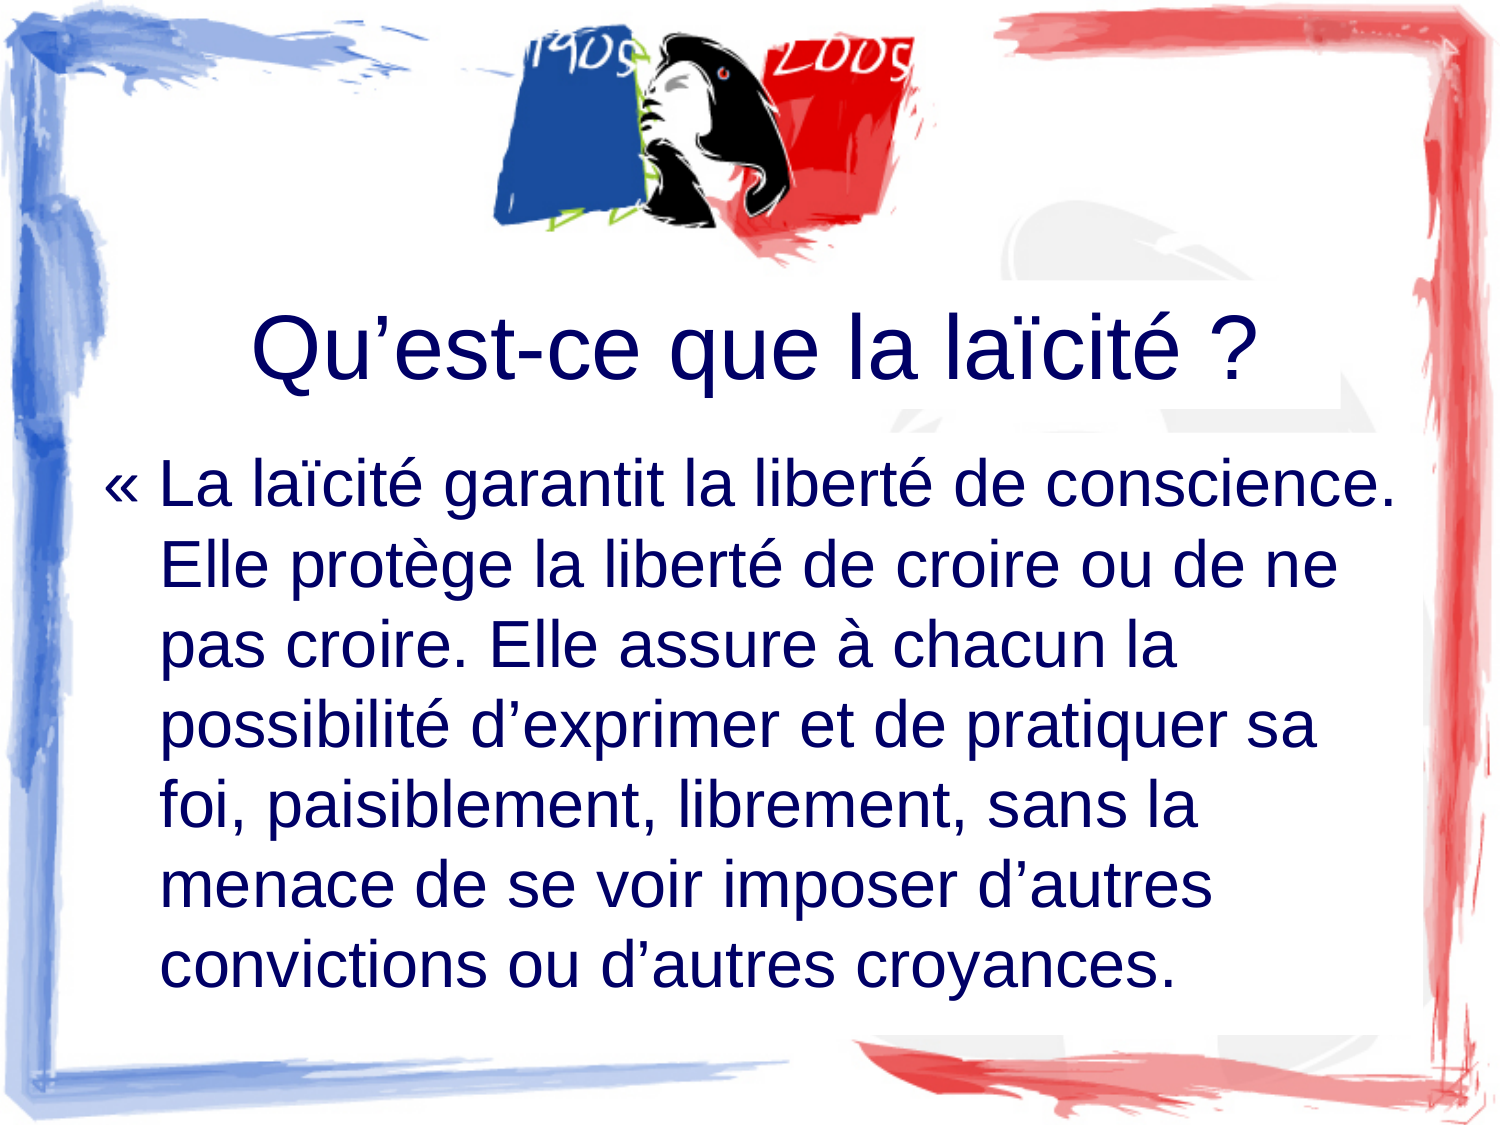

# Qu’est-ce que la laïcité ?
« La laïcité garantit la liberté de conscience. Elle protège la liberté de croire ou de ne pas croire. Elle assure à chacun la possibilité d’exprimer et de pratiquer sa foi, paisiblement, librement, sans la menace de se voir imposer d’autres convictions ou d’autres croyances.